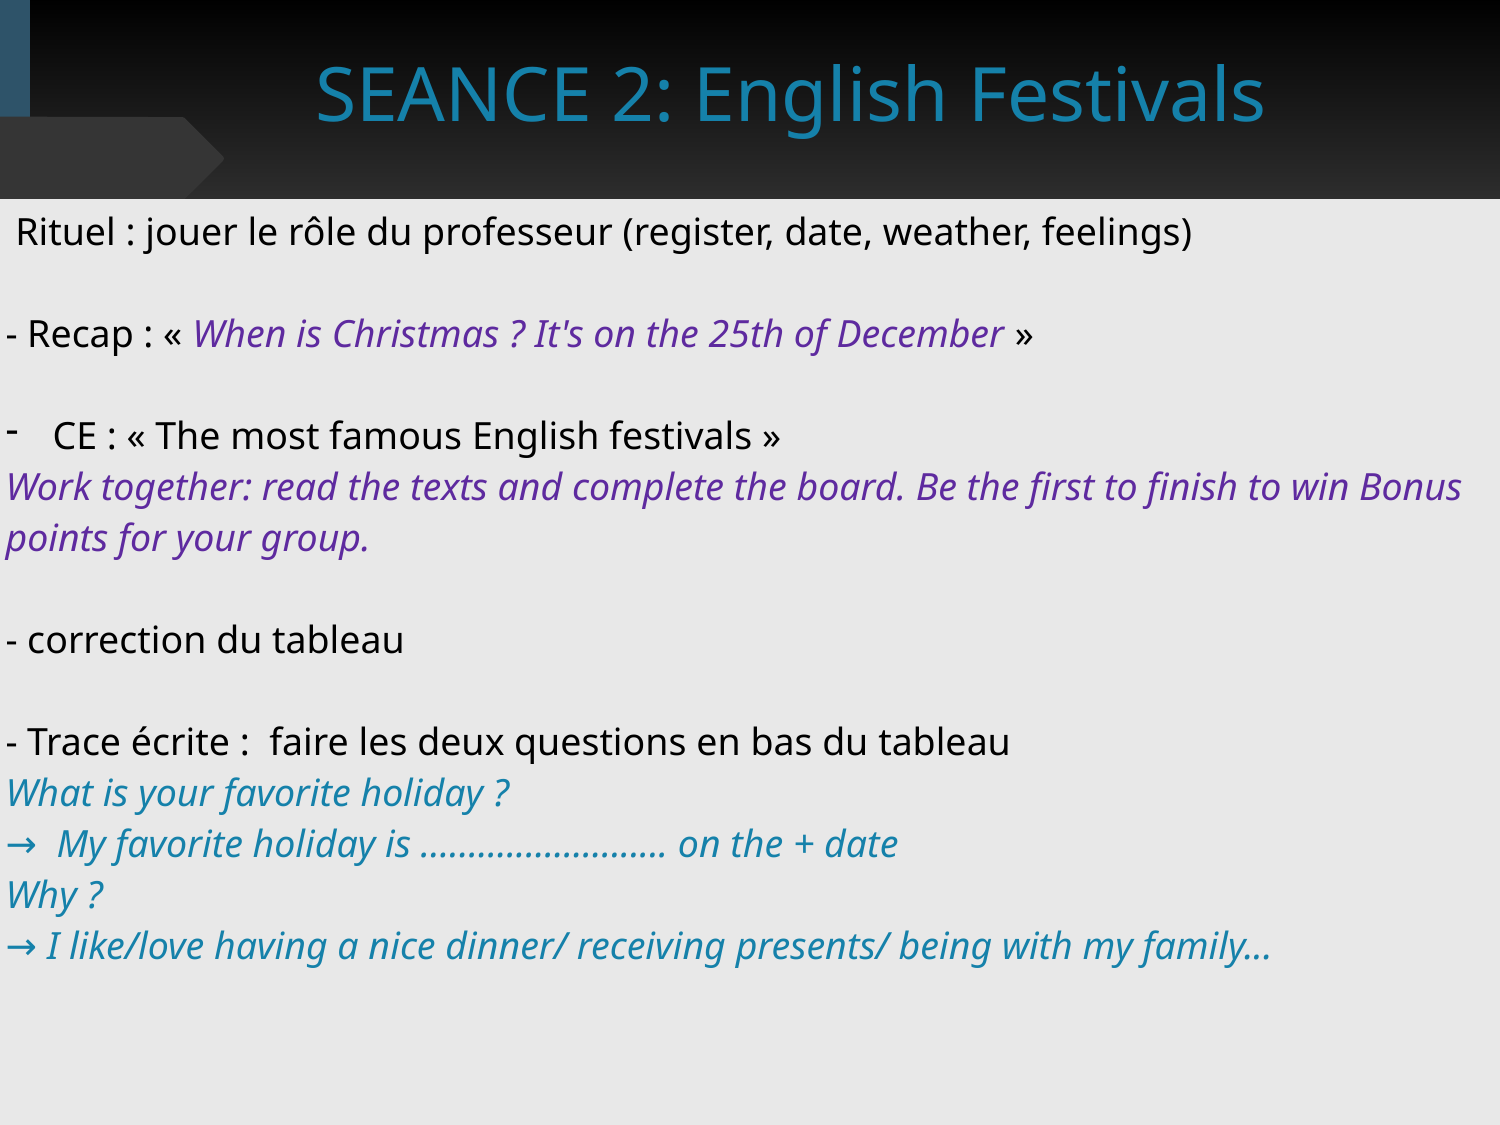

# SEANCE 2: English Festivals
| Rituel : jouer le rôle du professeur (register, date, weather, feelings) - Recap : « When is Christmas ? It's on the 25th of December »   CE : « The most famous English festivals » Work together: read the texts and complete the board. Be the first to finish to win Bonus points for your group. - correction du tableau   - Trace écrite : faire les deux questions en bas du tableau What is your favorite holiday ? → My favorite holiday is …....................... on the + date Why ? → I like/love having a nice dinner/ receiving presents/ being with my family... |
| --- |